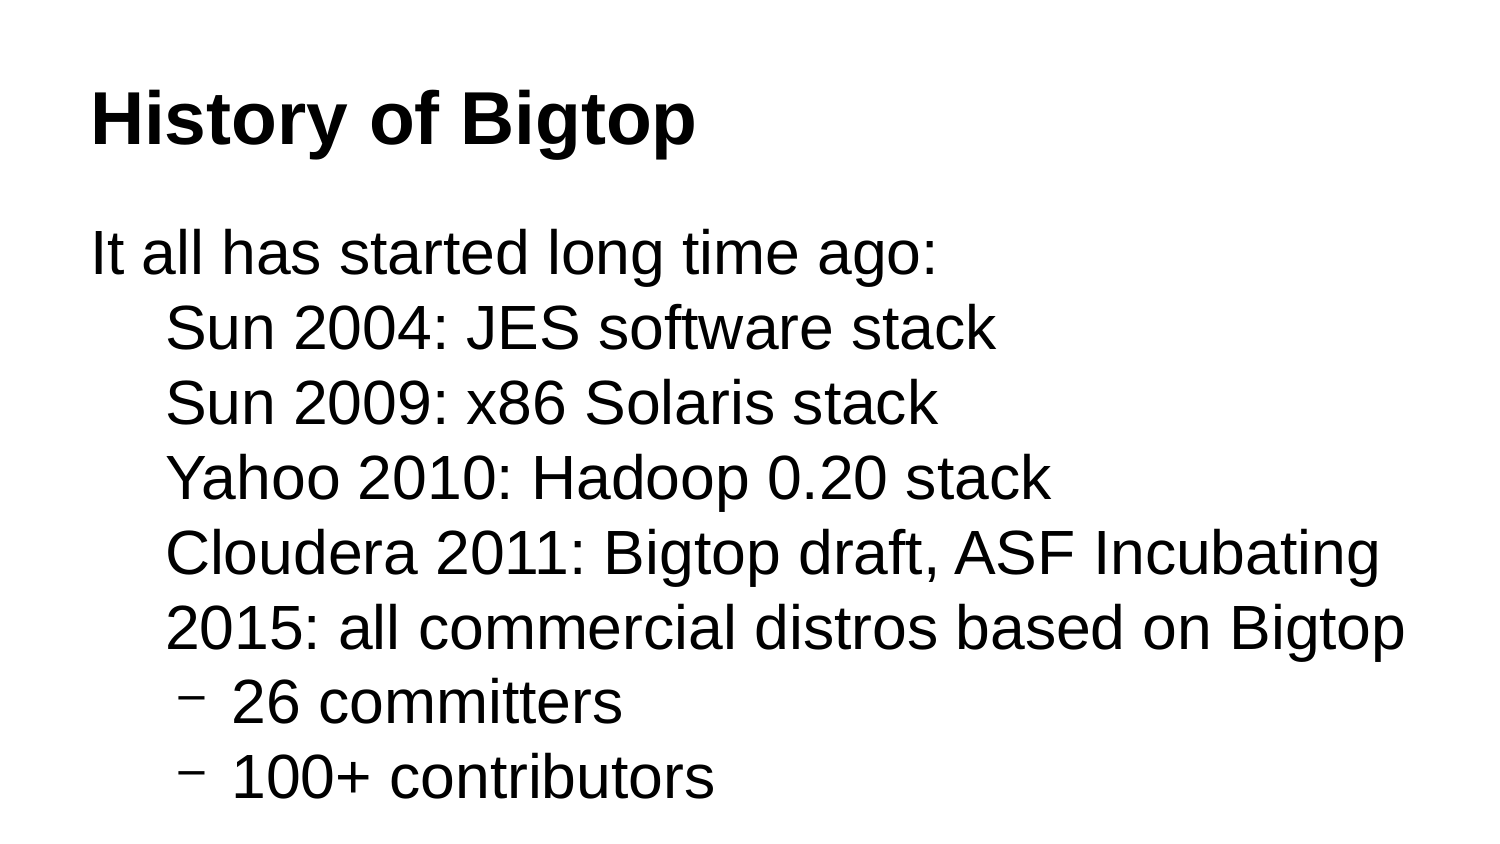

# History of Bigtop
It all has started long time ago:
Sun 2004: JES software stack
Sun 2009: x86 Solaris stack
Yahoo 2010: Hadoop 0.20 stack
Cloudera 2011: Bigtop draft, ASF Incubating
2015: all commercial distros based on Bigtop
26 committers
100+ contributors